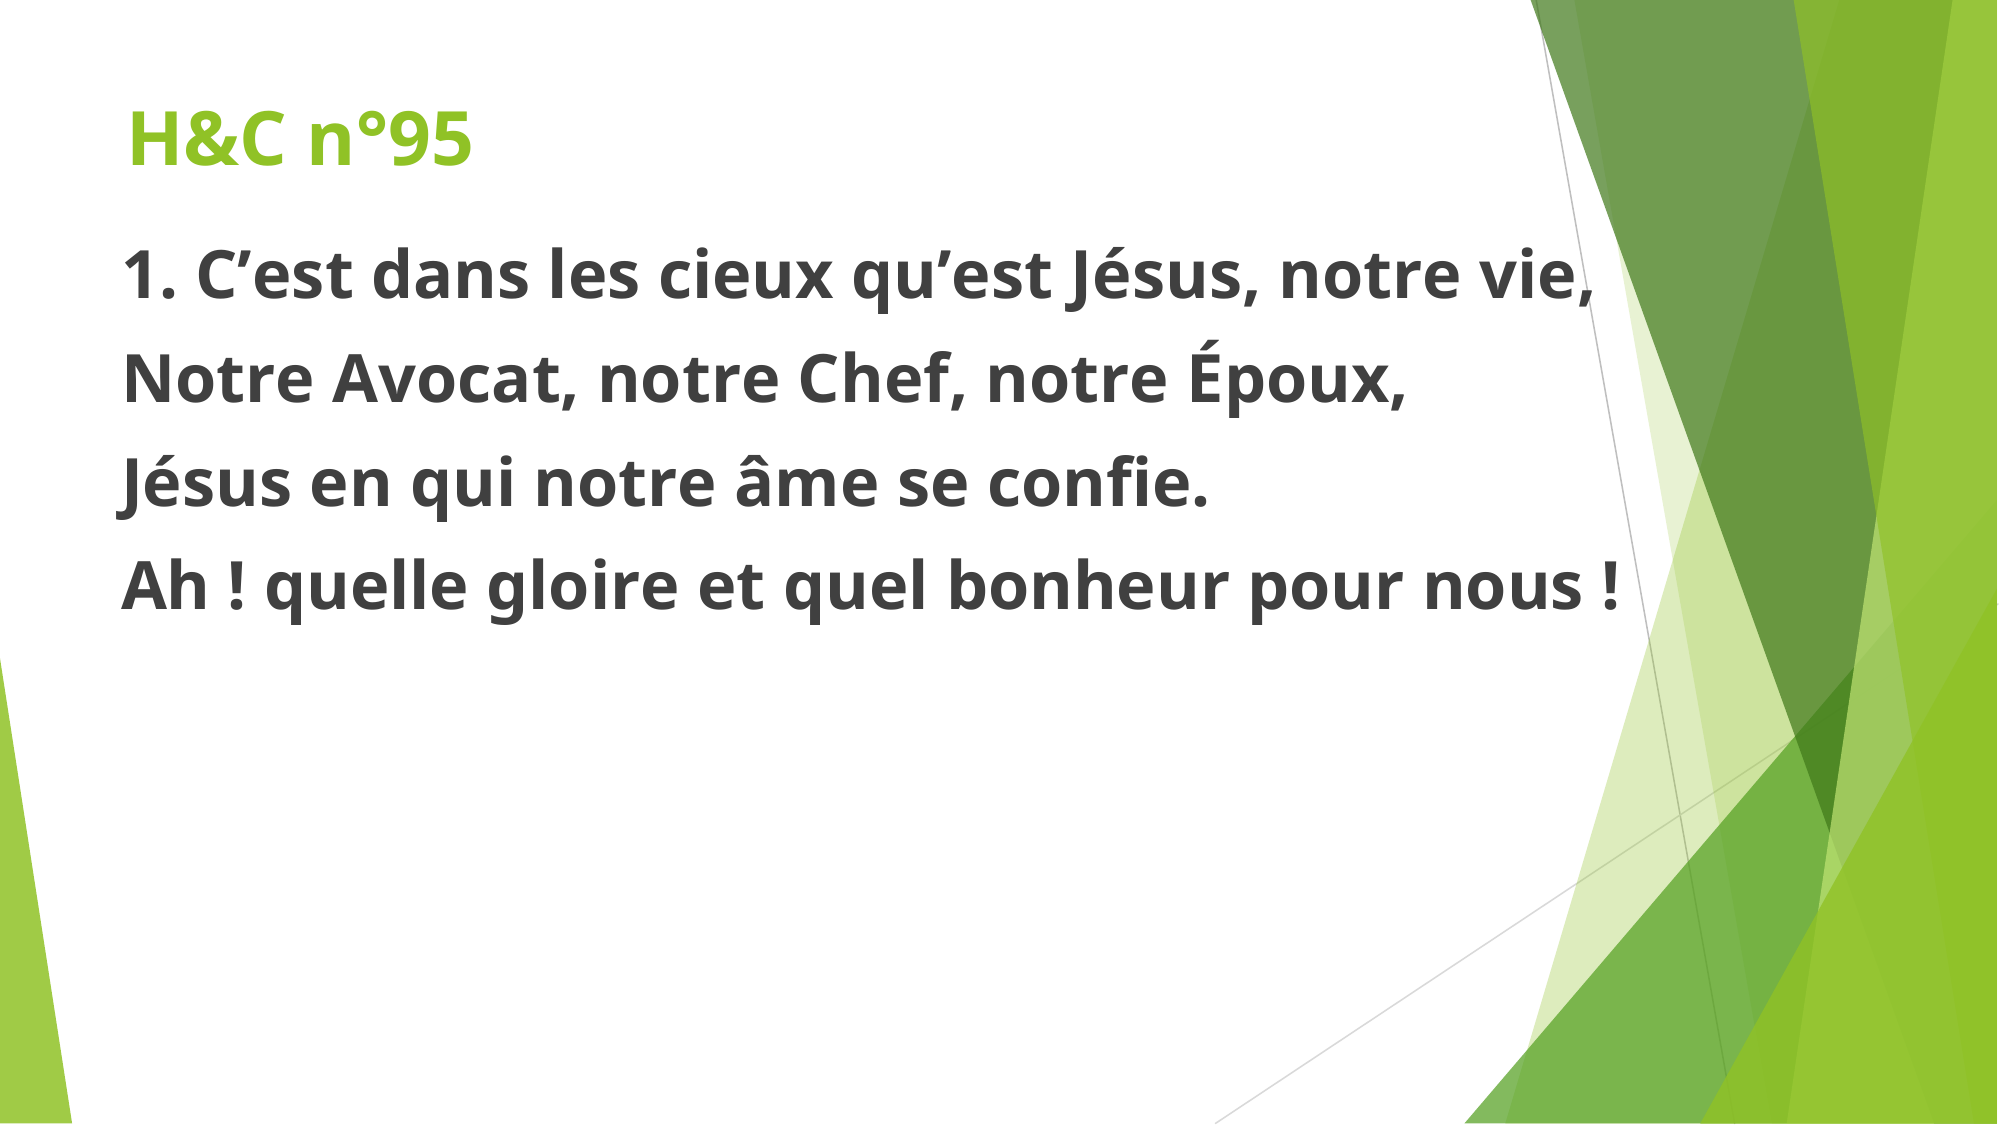

H&C n°95
1. C’est dans les cieux qu’est Jésus, notre vie,
Notre Avocat, notre Chef, notre Époux,
Jésus en qui notre âme se confie.
Ah ! quelle gloire et quel bonheur pour nous !